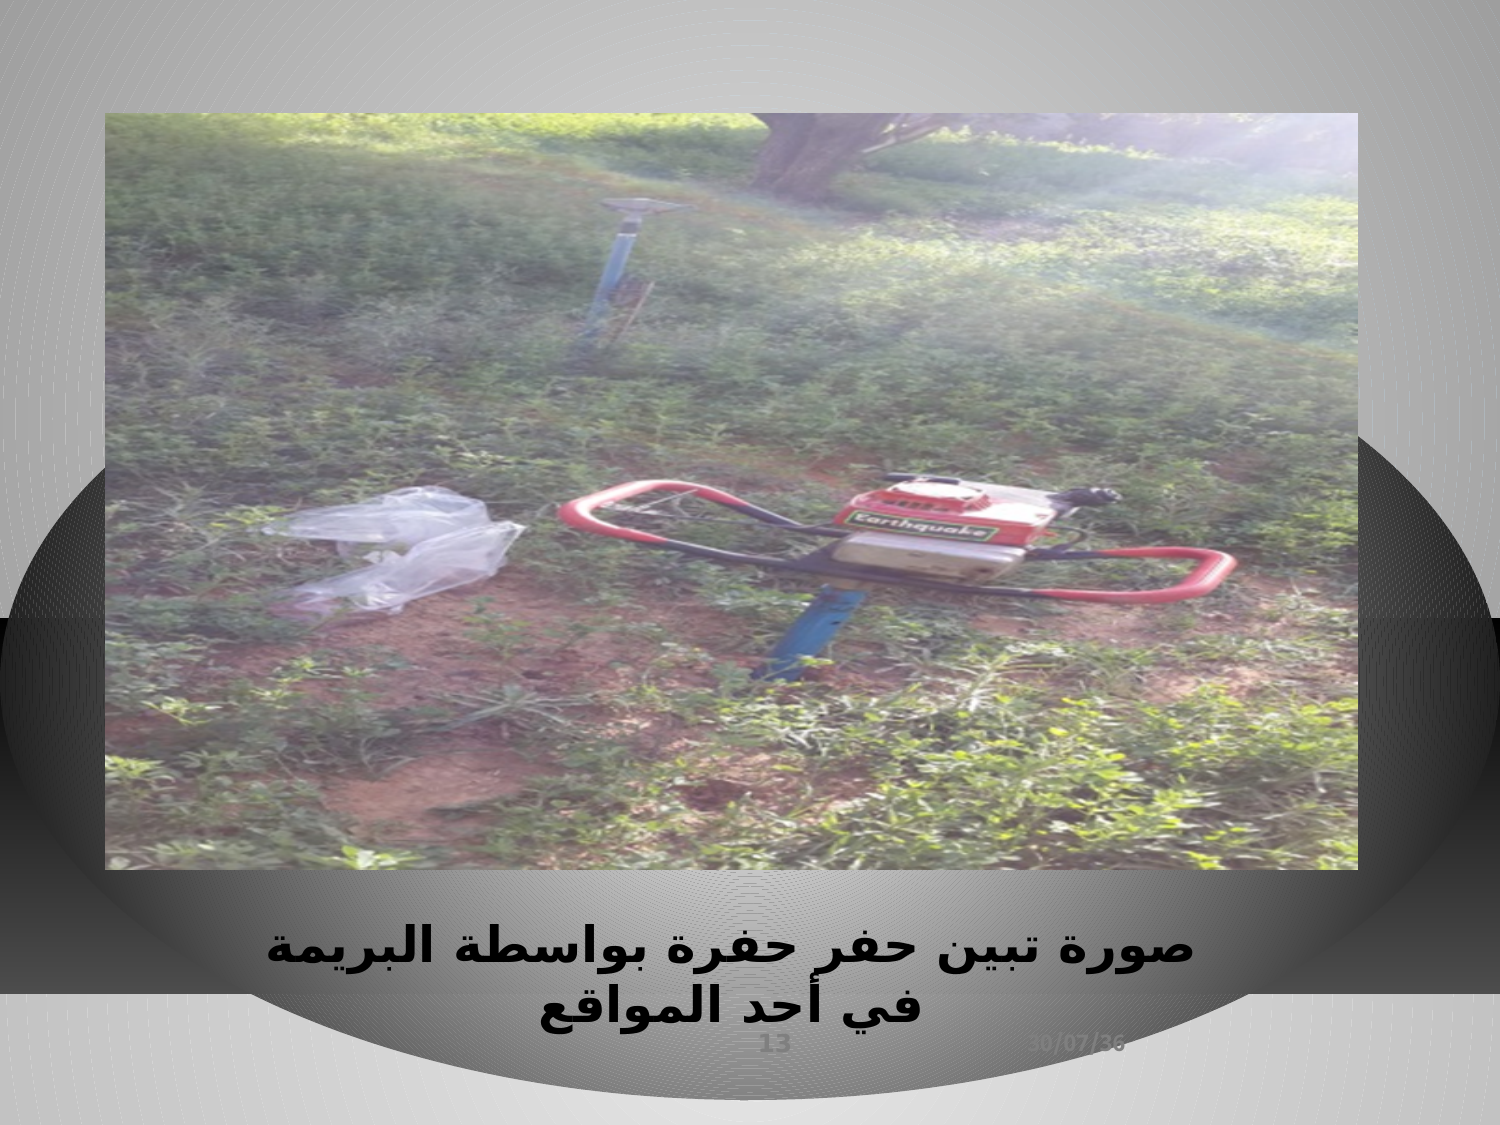

صورة تبين حفر حفرة بواسطة البريمة في أحد المواقع
30/07/36